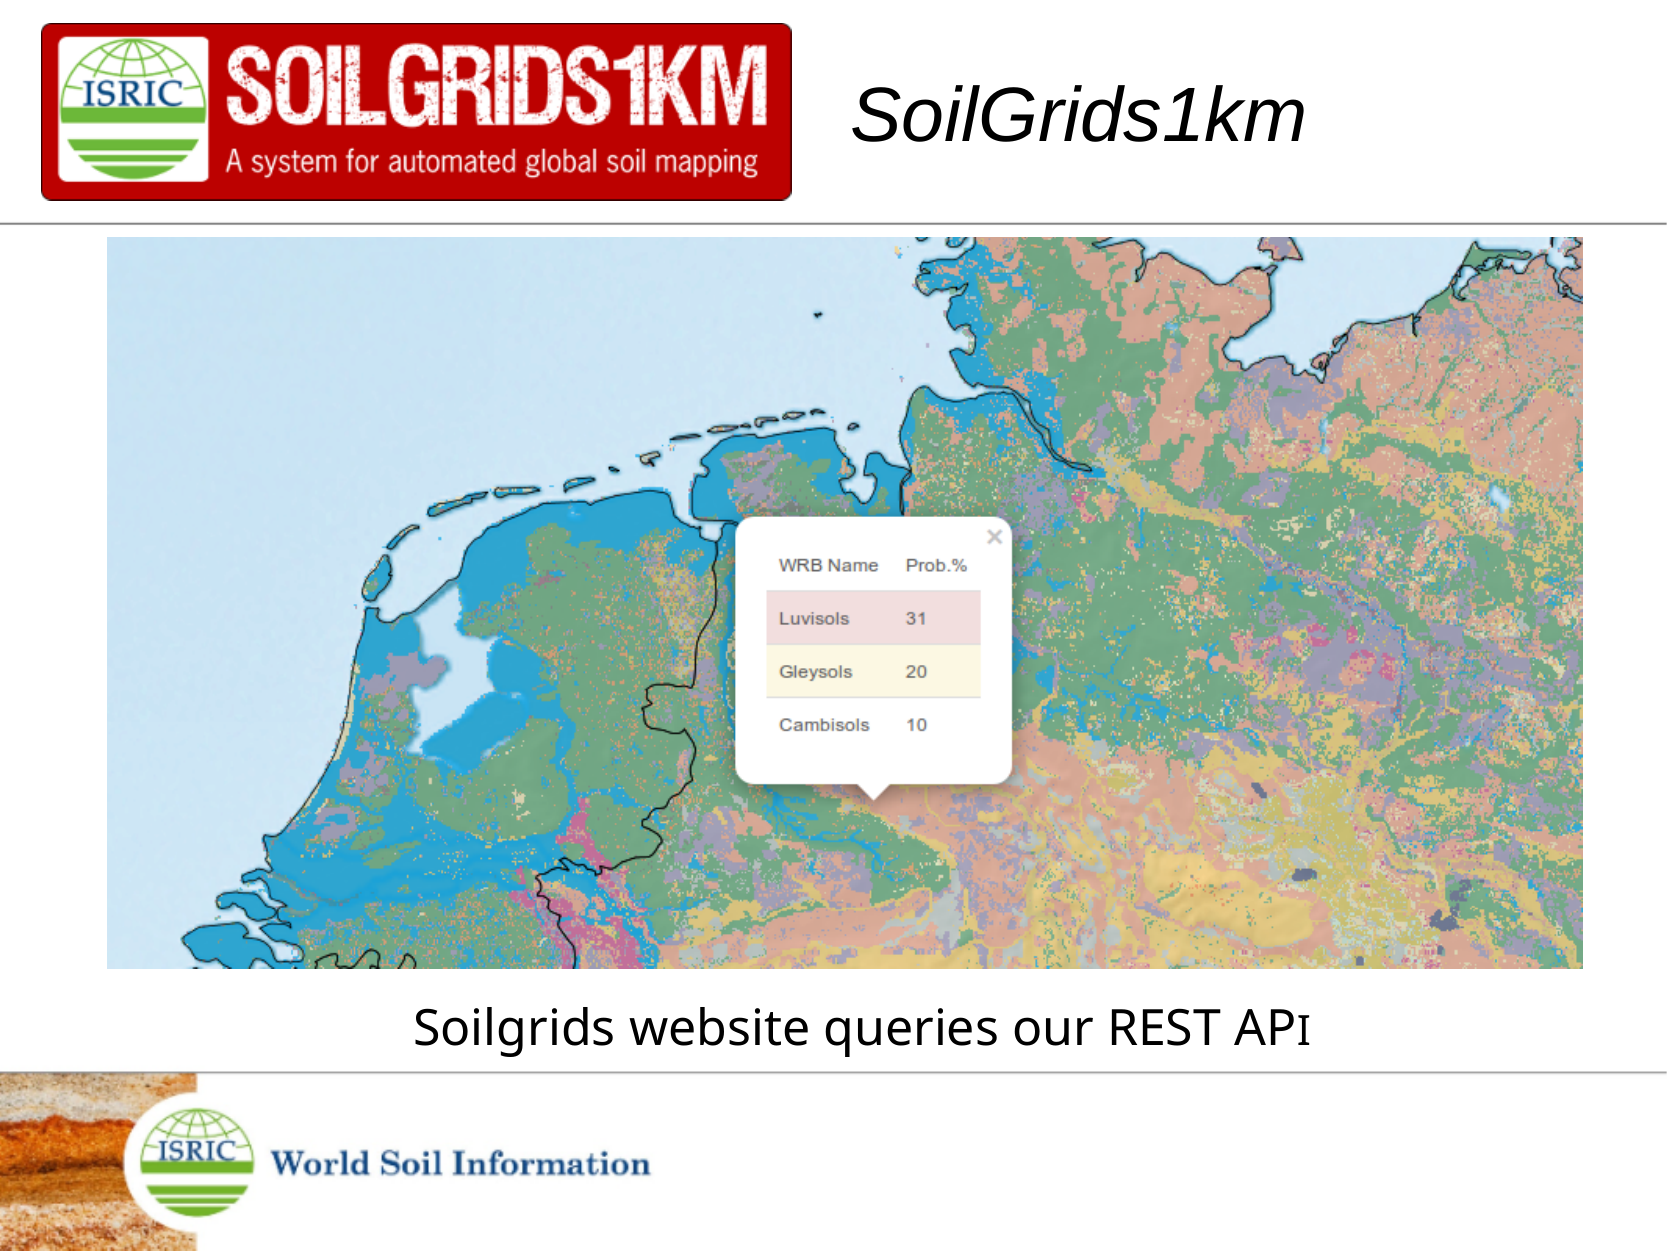

SoilGrids1km
Soilgrids website queries our REST API
#